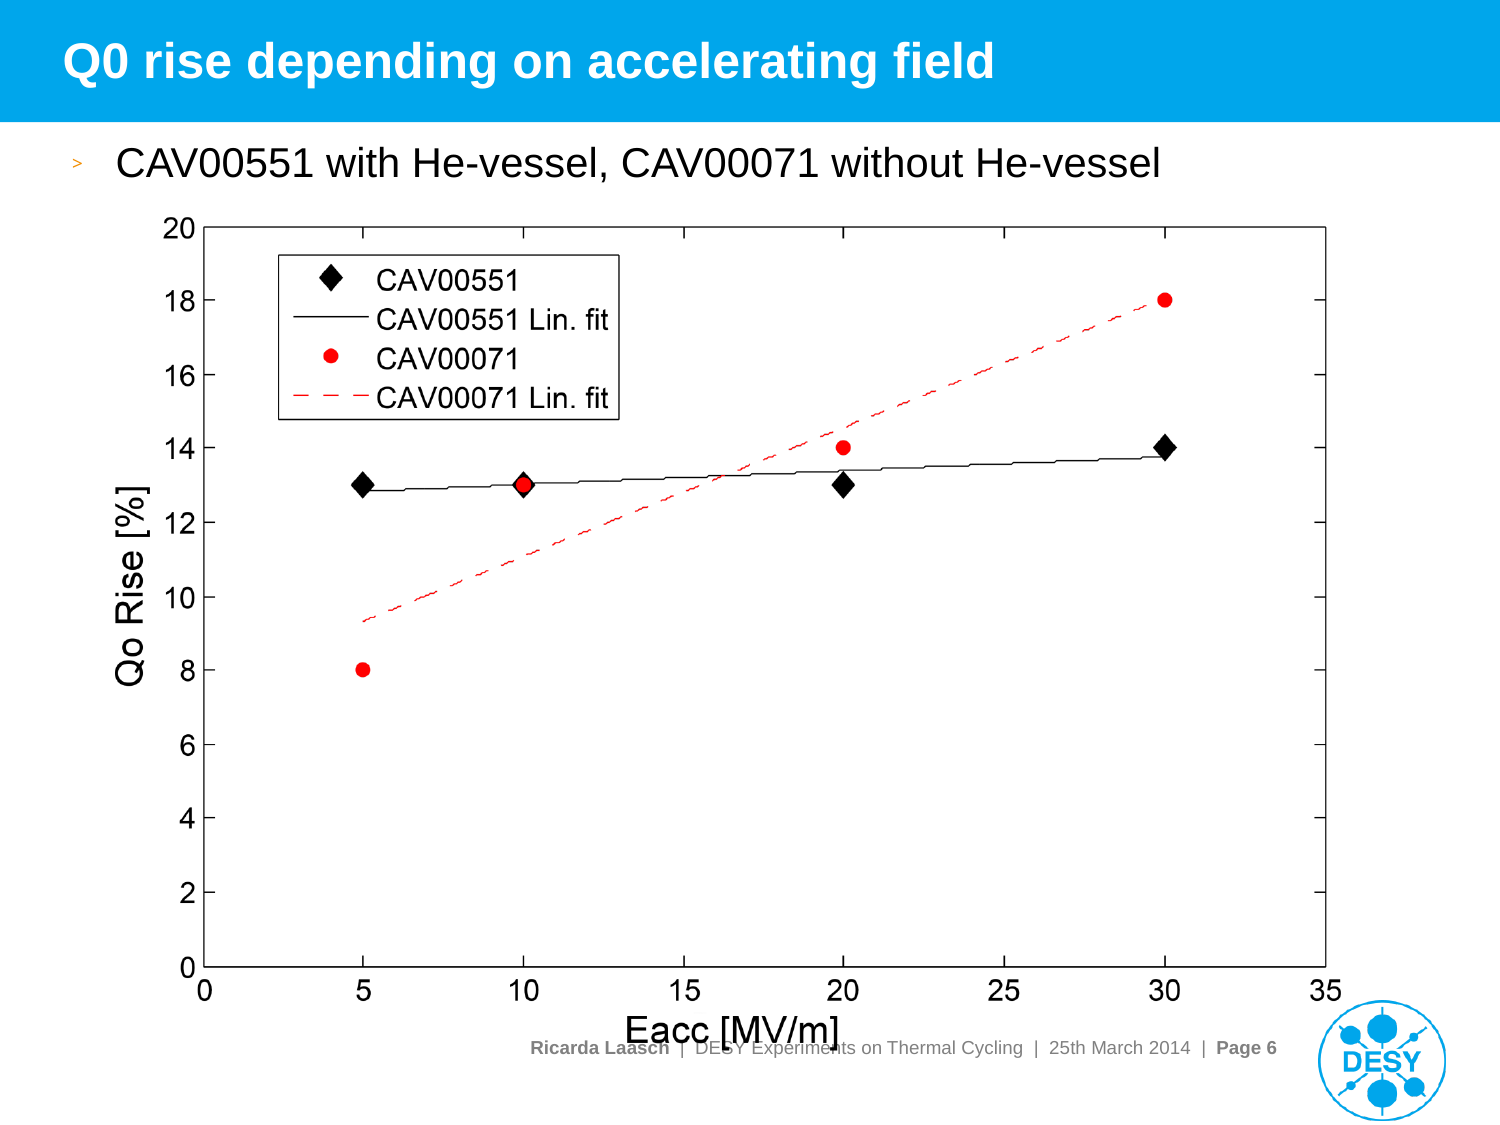

# Q0 rise depending on accelerating field
CAV00551 with He-vessel, CAV00071 without He-vessel